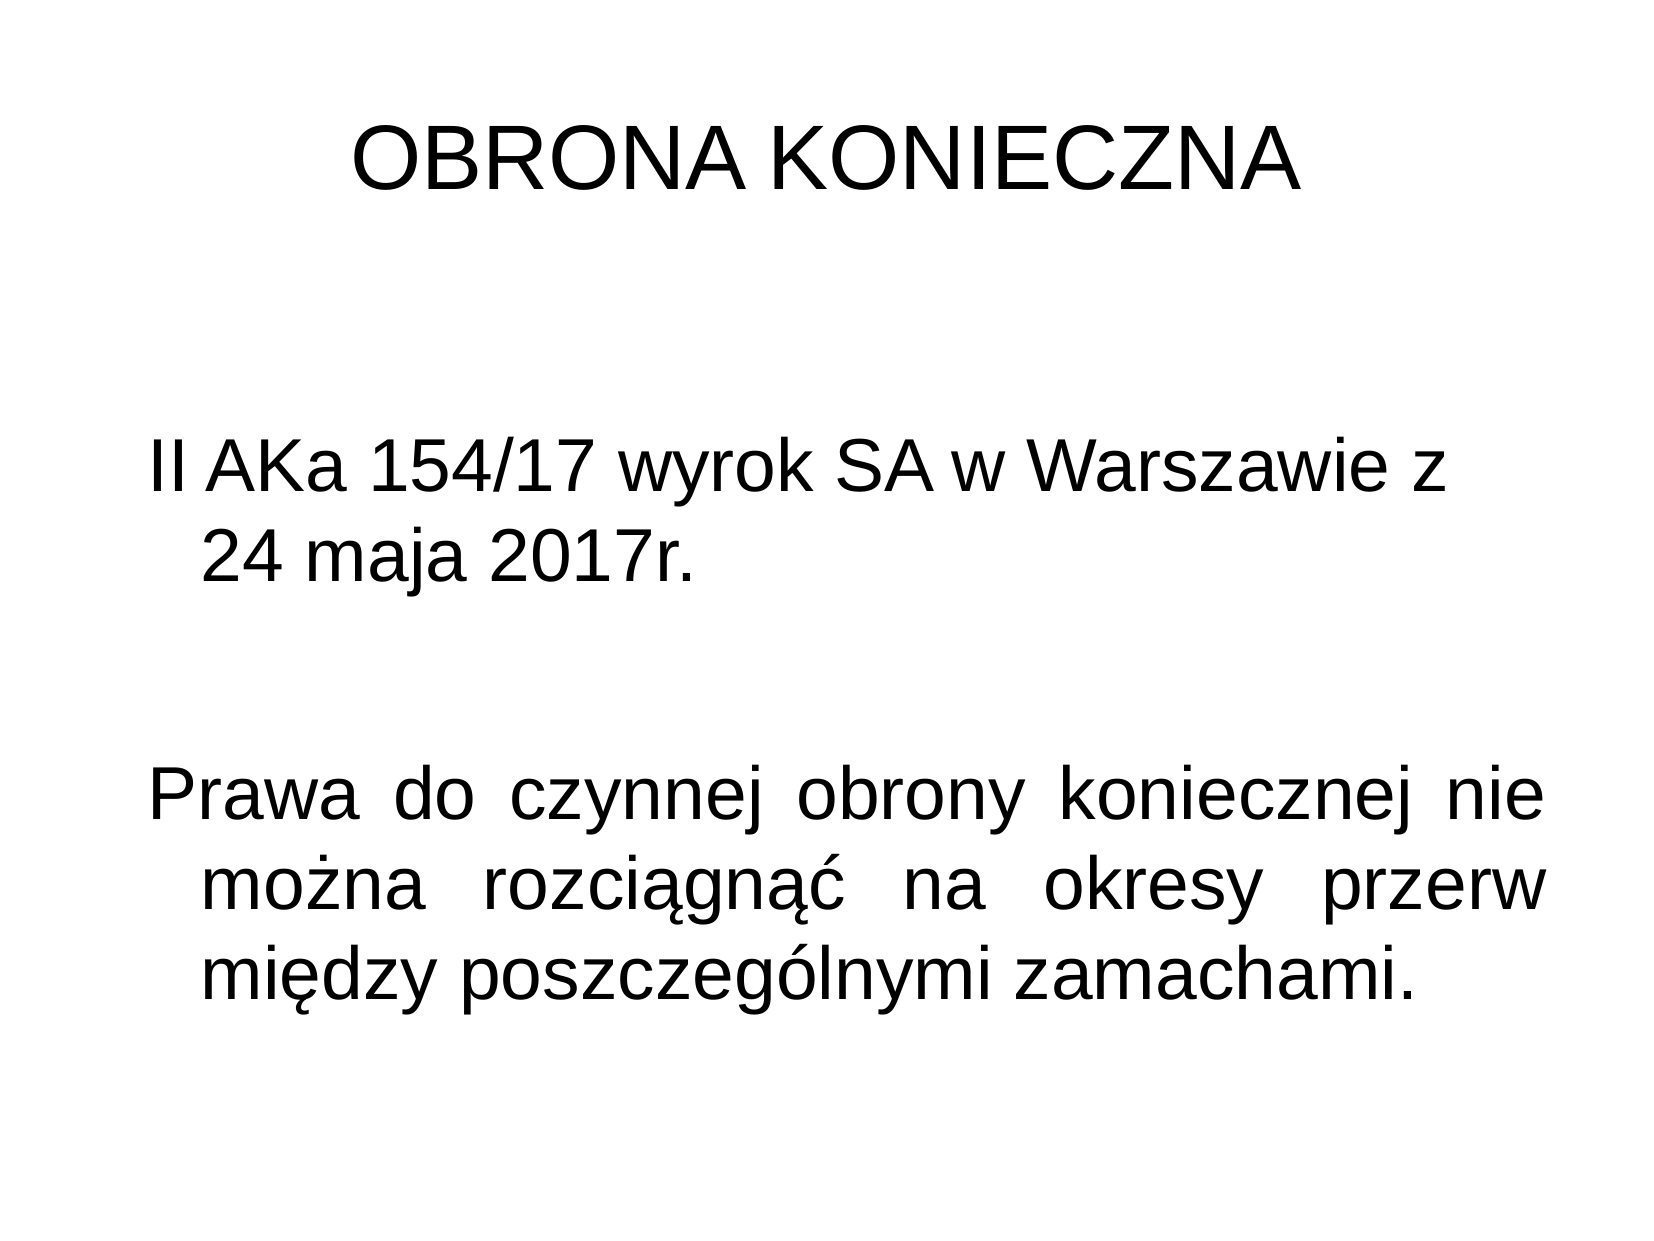

# OBRONA KONIECZNA
II AKa 154/17 wyrok SA w Warszawie z 24 maja 2017r.
Prawa do czynnej obrony koniecznej nie można rozciągnąć na okresy przerw między poszczególnymi zamachami.